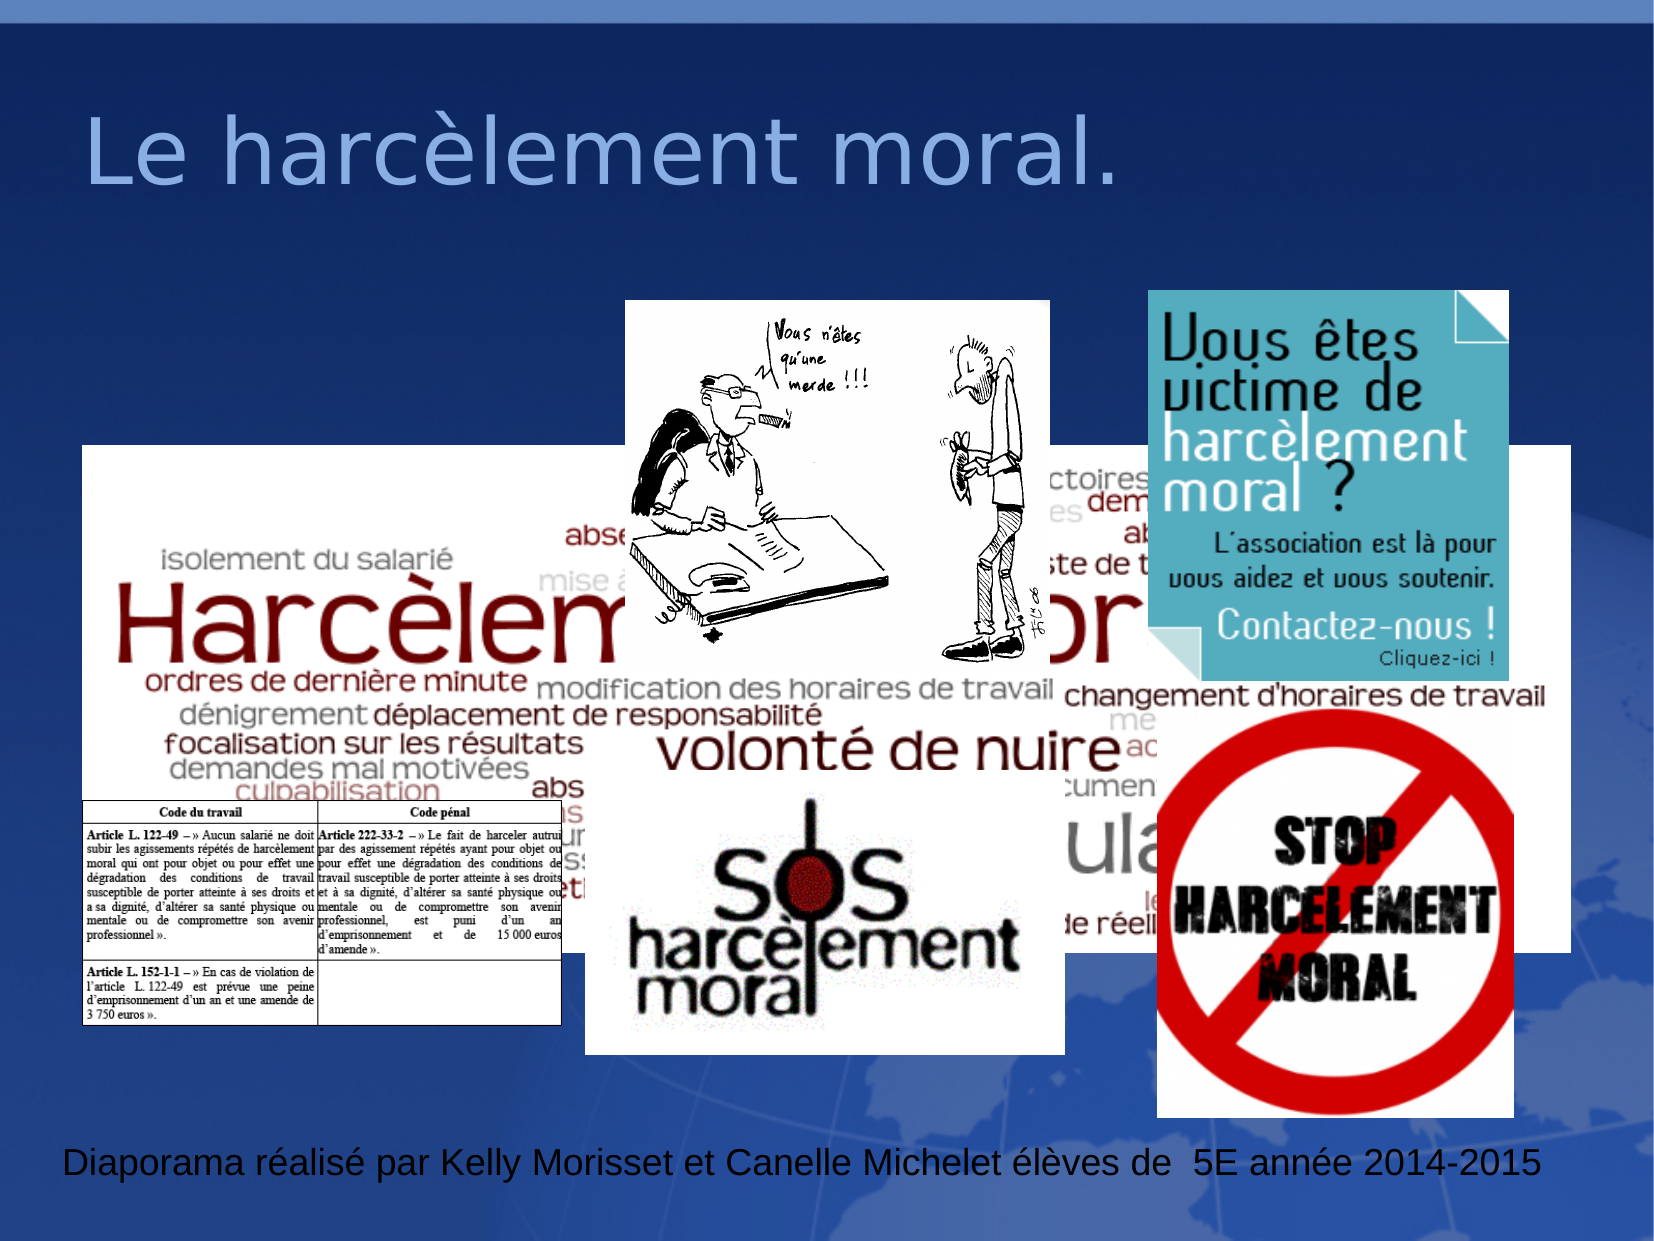

# Le harcèlement moral.
Diaporama réalisé par Kelly Morisset et Canelle Michelet élèves de 5E année 2014-2015